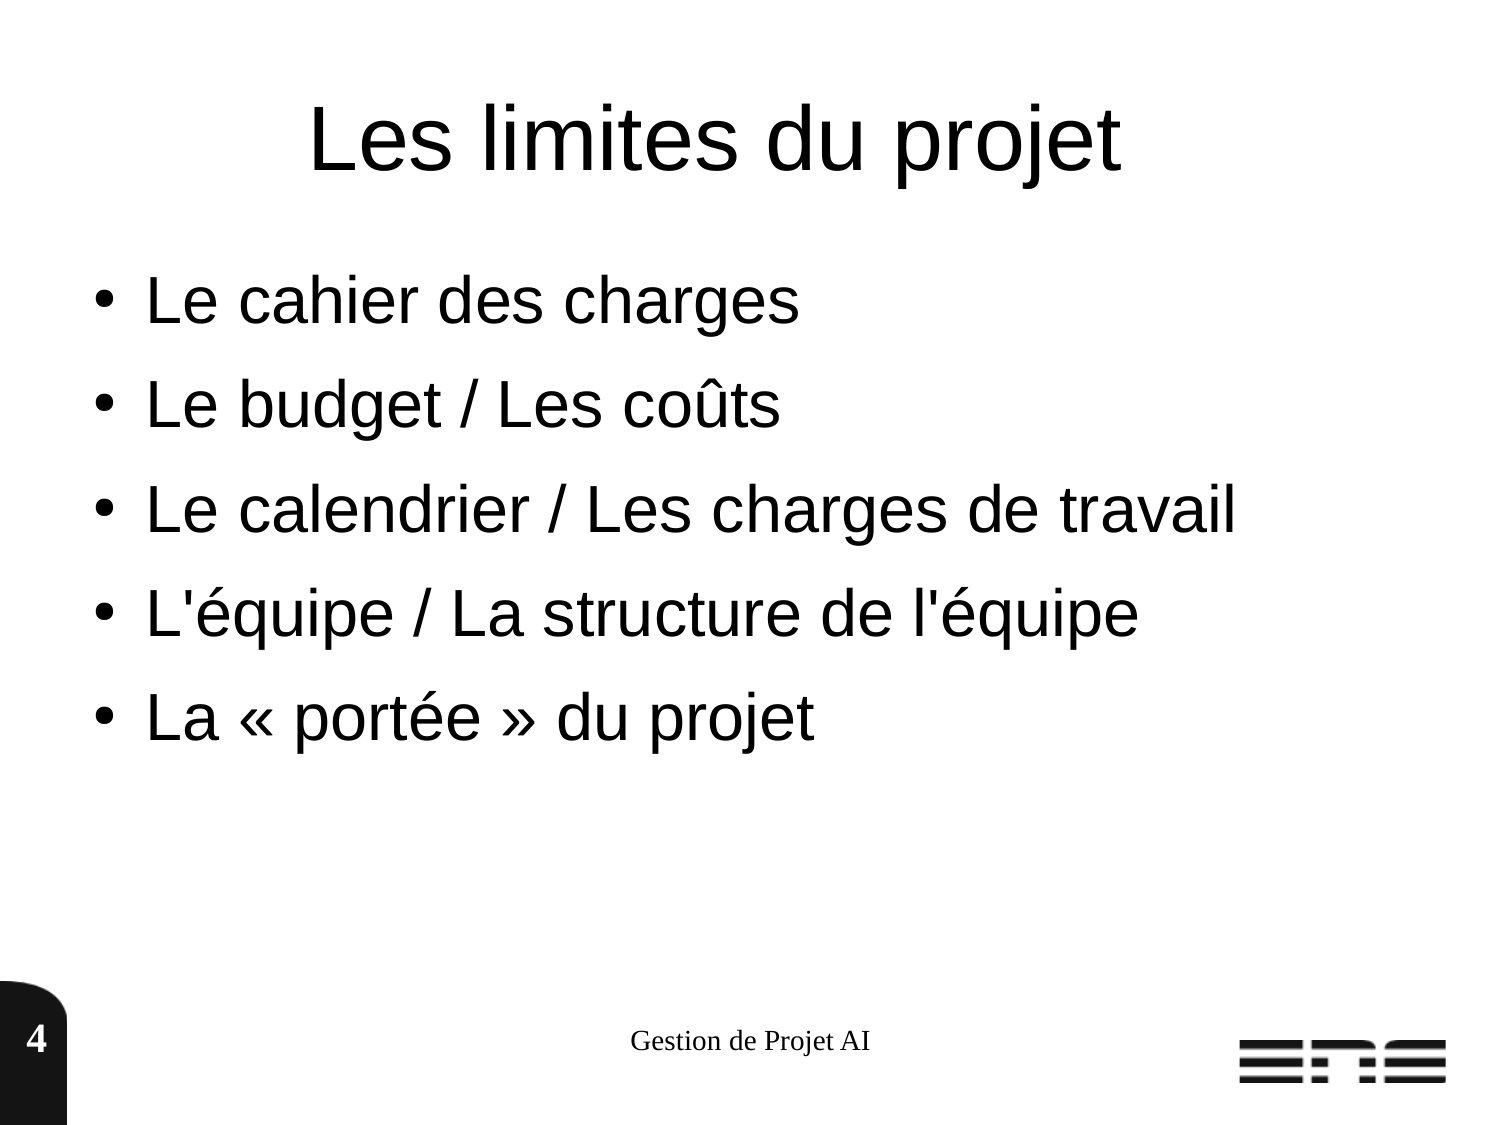

# Les limites du projet
Le cahier des charges
Le budget / Les coûts
Le calendrier / Les charges de travail
L'équipe / La structure de l'équipe
La « portée » du projet
4
Gestion de Projet AI